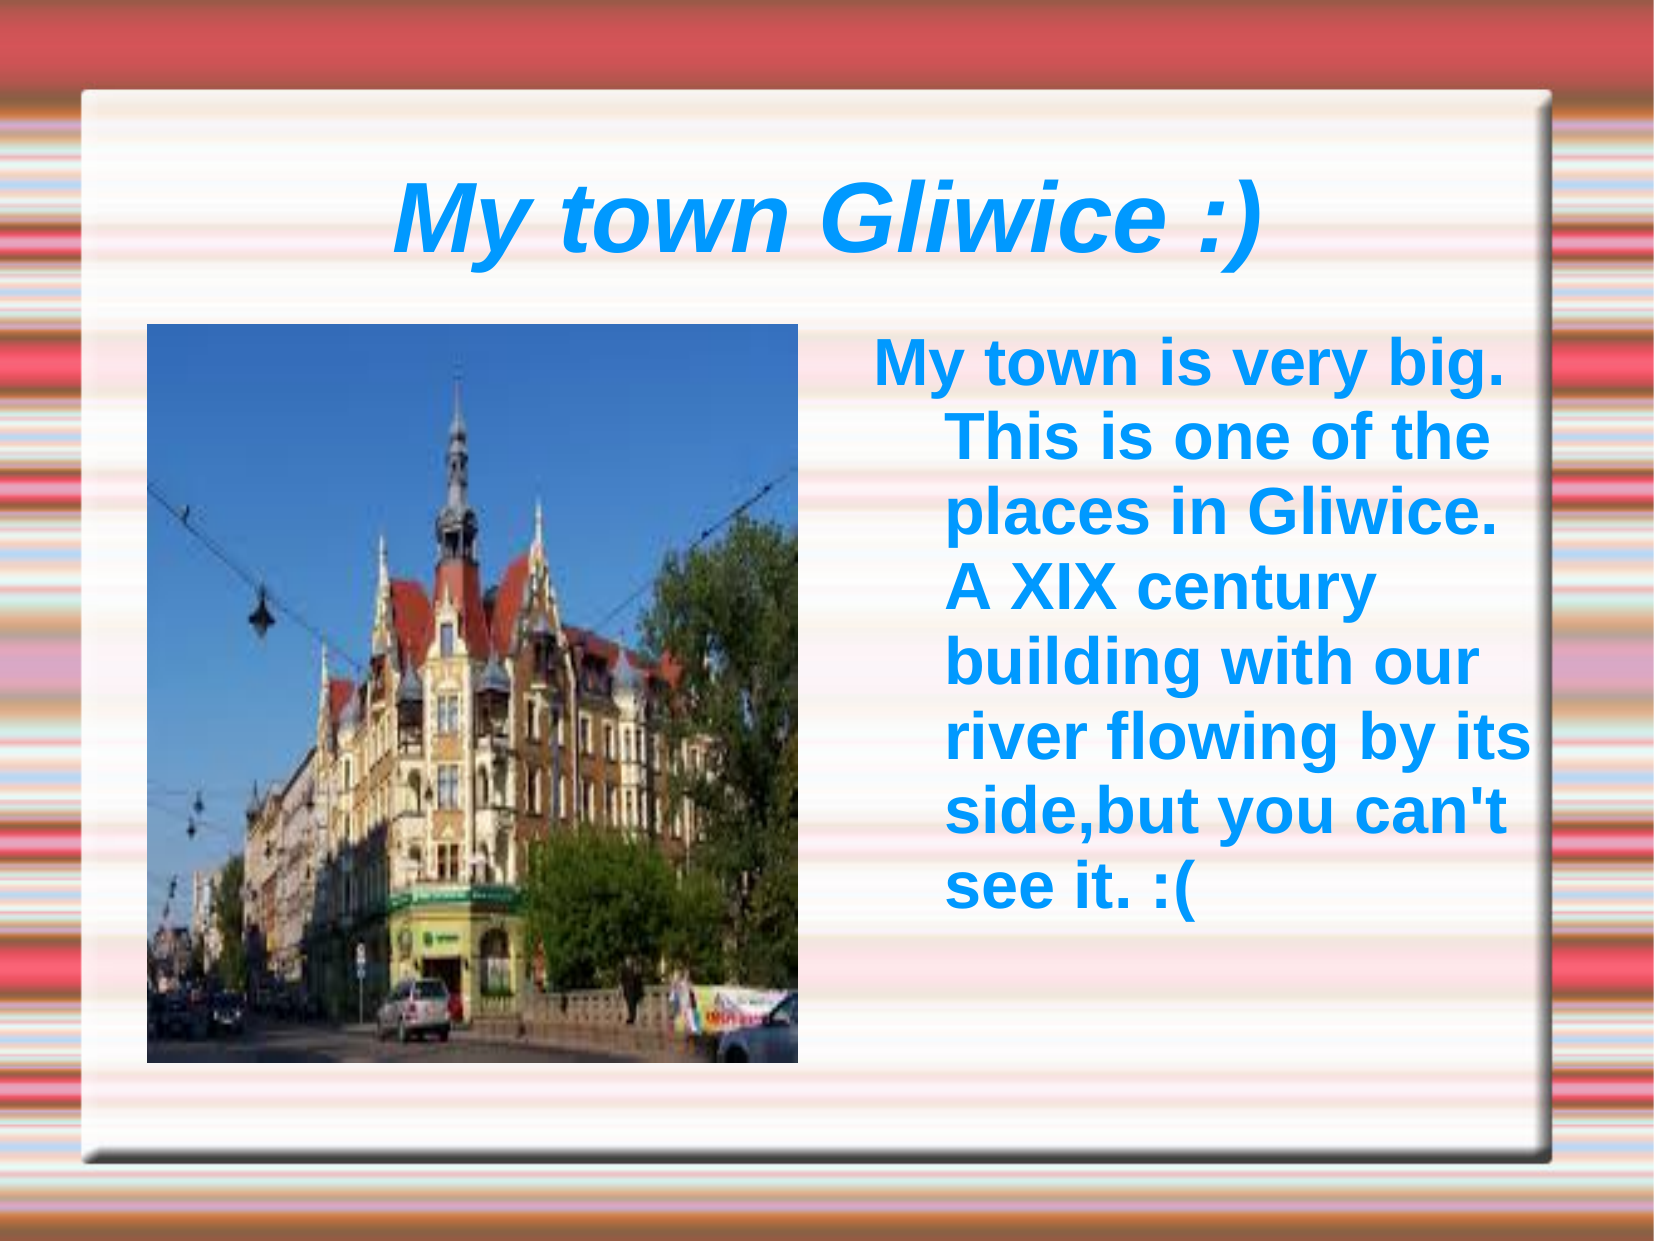

# My town Gliwice :)
My town is very big. This is one of the places in Gliwice. A XIX century building with our river flowing by its side,but you can't see it. :(